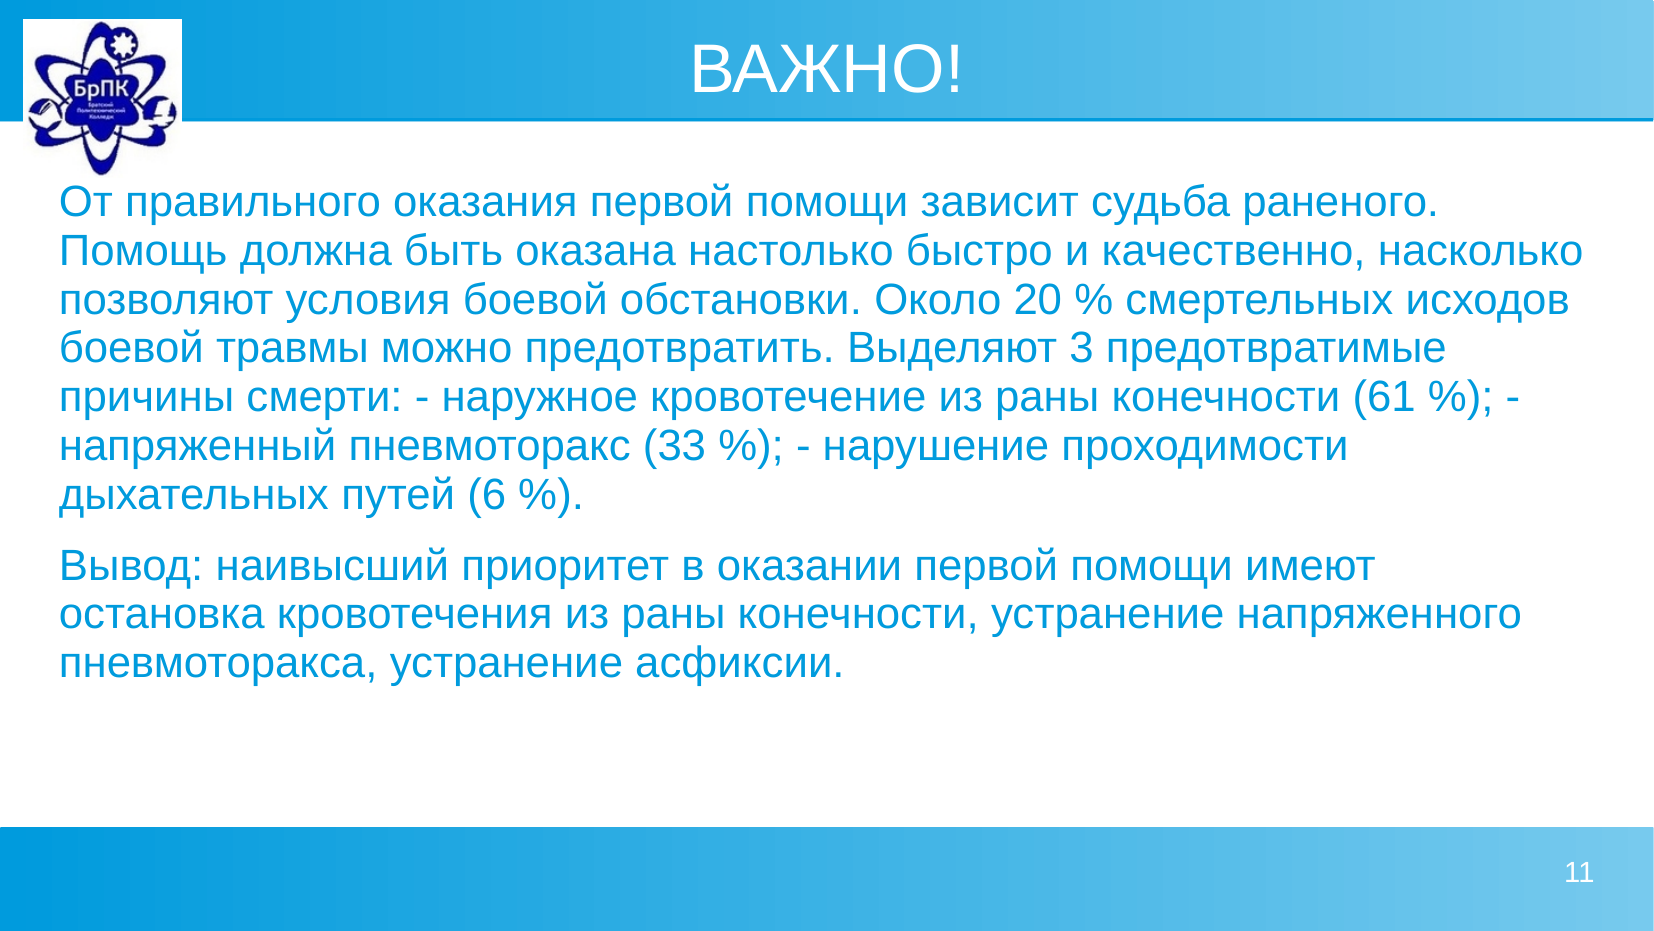

# ВАЖНО!
От правильного оказания первой помощи зависит судьба раненого. Помощь должна быть оказана настолько быстро и качественно, насколько позволяют условия боевой обстановки. Около 20 % смертельных исходов боевой травмы можно предотвратить. Выделяют 3 предотвратимые причины смерти: - наружное кровотечение из раны конечности (61 %); - напряженный пневмоторакс (33 %); - нарушение проходимости дыхательных путей (6 %).
Вывод: наивысший приоритет в оказании первой помощи имеют остановка кровотечения из раны конечности, устранение напряженного пневмоторакса, устранение асфиксии.
11